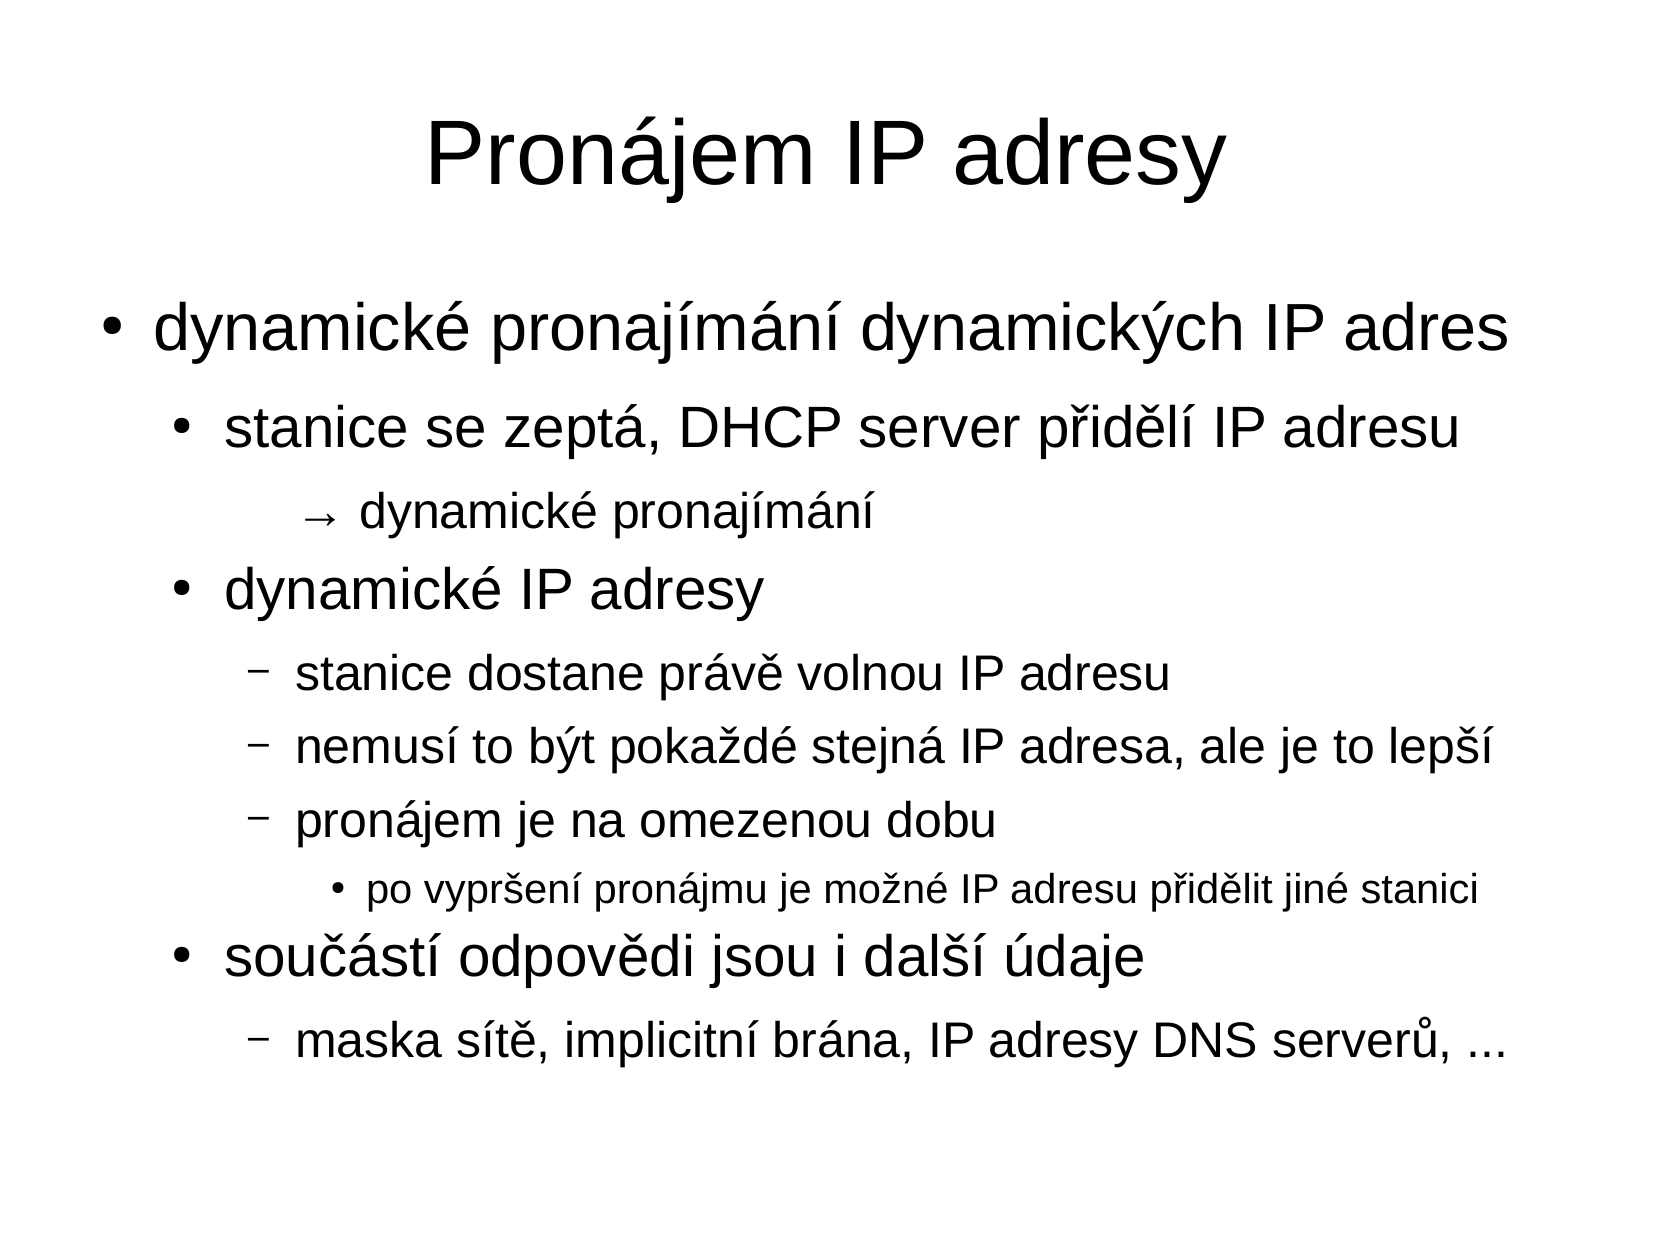

# Pronájem IP adresy
dynamické pronajímání dynamických IP adres
stanice se zeptá, DHCP server přidělí IP adresu
→ dynamické pronajímání
dynamické IP adresy
stanice dostane právě volnou IP adresu
nemusí to být pokaždé stejná IP adresa, ale je to lepší
pronájem je na omezenou dobu
po vypršení pronájmu je možné IP adresu přidělit jiné stanici
součástí odpovědi jsou i další údaje
maska sítě, implicitní brána, IP adresy DNS serverů, ...